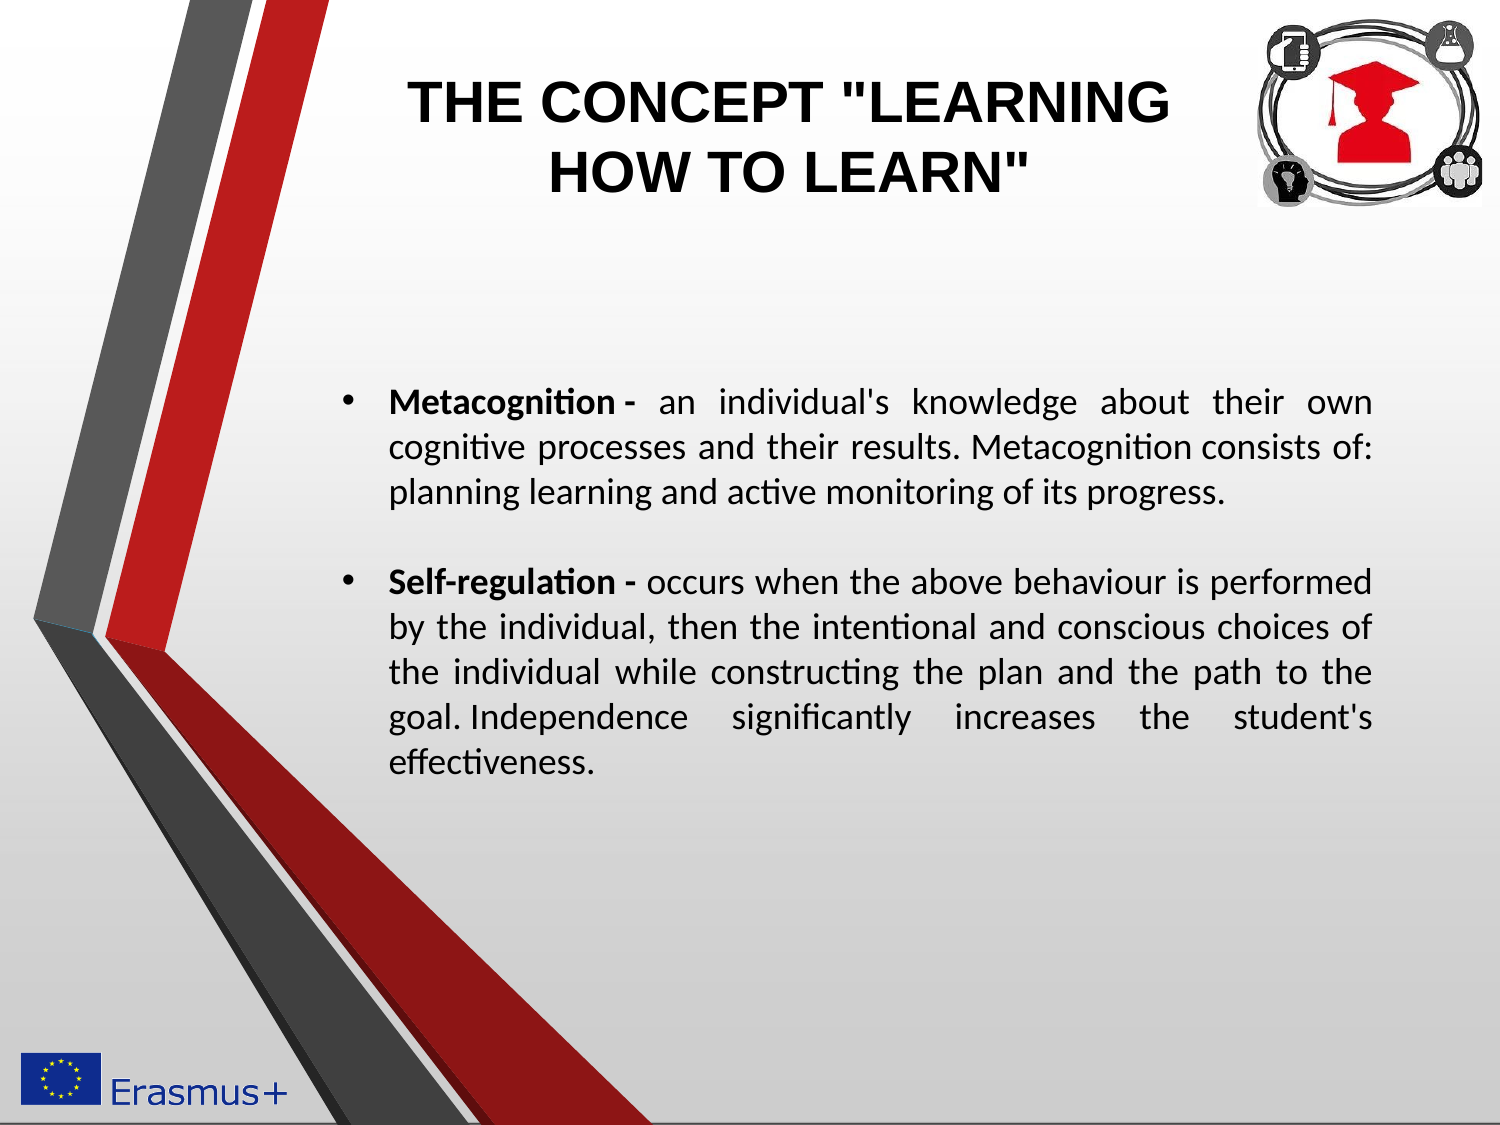

THE CONCEPT "LEARNING HOW TO LEARN"
# Metacognition - an individual's knowledge about their own cognitive processes and their results. Metacognition consists of: planning learning and active monitoring of its progress.
Self-regulation - occurs when the above behaviour is performed by the individual, then the intentional and conscious choices of the individual while constructing the plan and the path to the goal. Independence significantly increases the student's effectiveness.